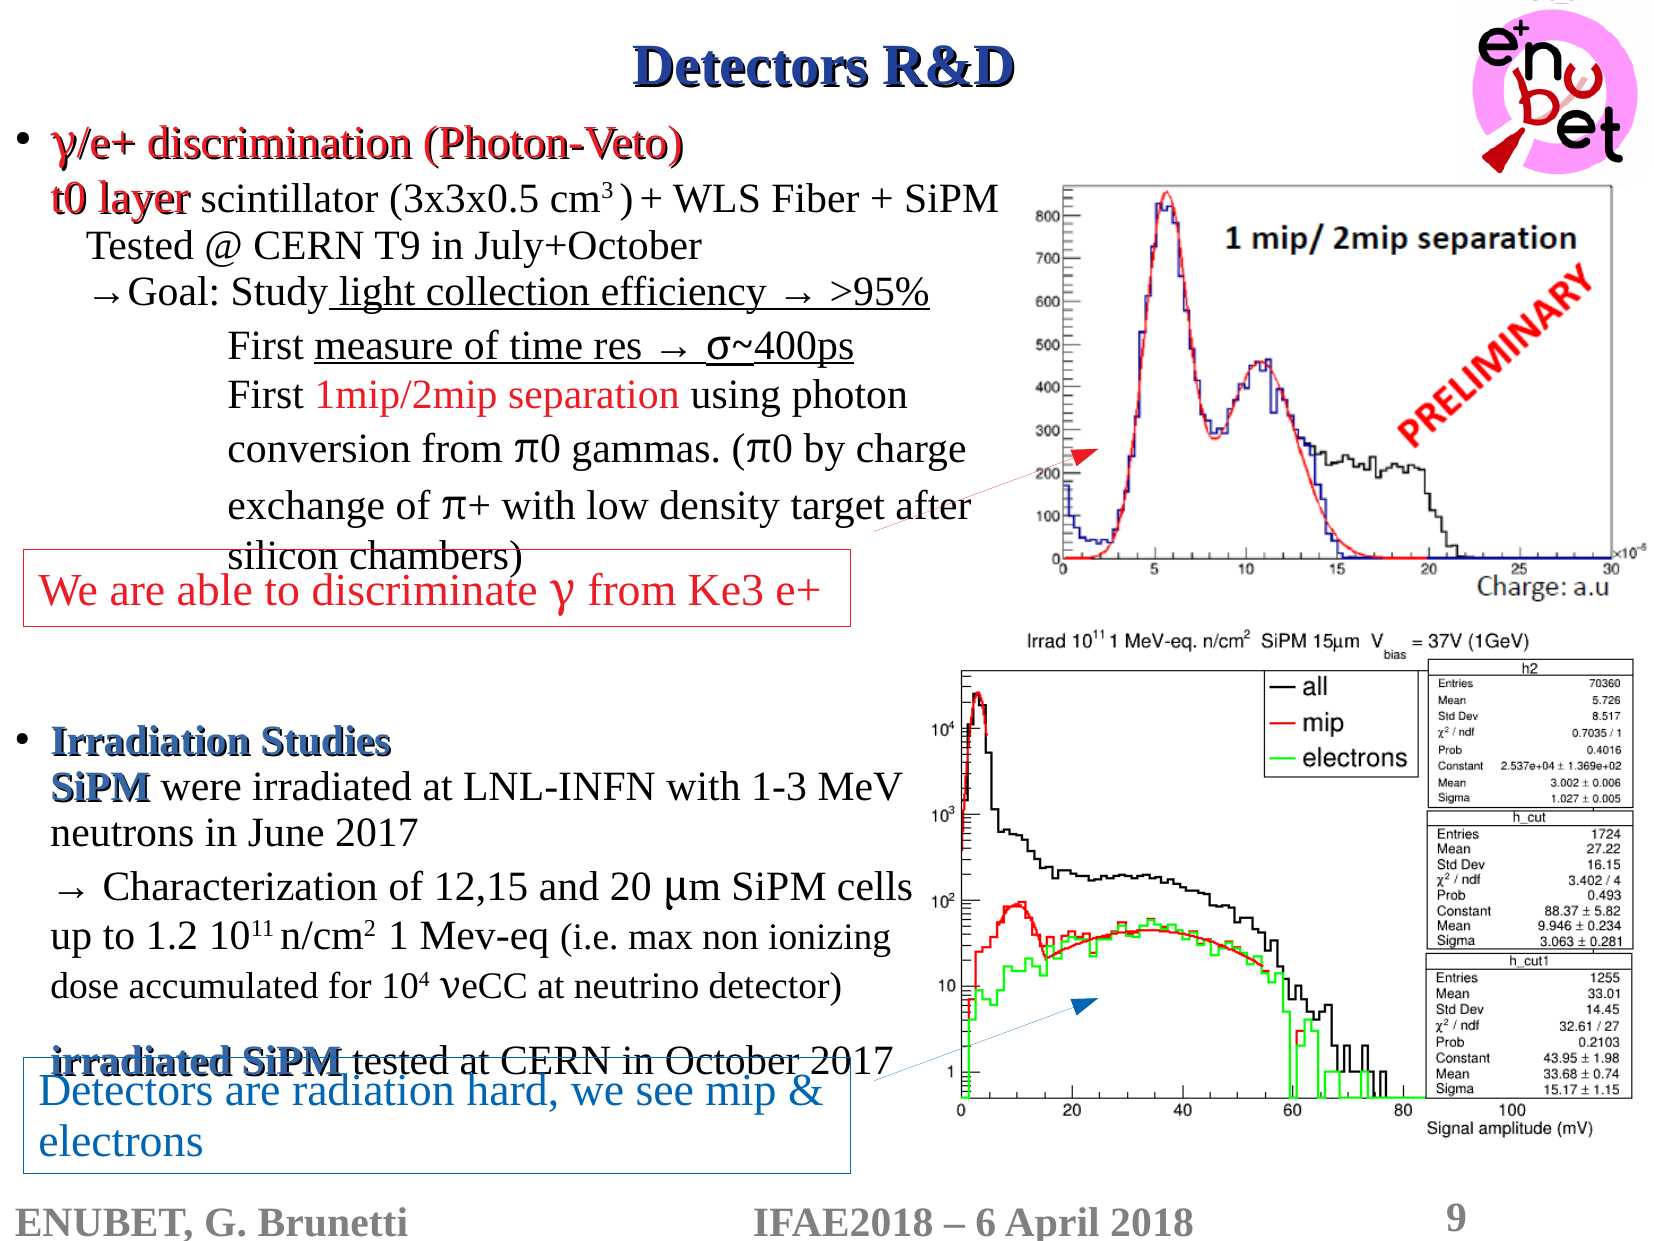

# Detectors R&D
γ/e+ discrimination (Photon-Veto)
t0 layer scintillator (3x3x0.5 cm3 ) + WLS Fiber + SiPM
Tested @ CERN T9 in July+October
→Goal: Study light collection efficiency → >95%
First measure of time res → σ~400ps
First 1mip/2mip separation using photon conversion from π0 gammas. (π0 by charge exchange of π+ with low density target after silicon chambers)
Irradiation Studies
SiPM were irradiated at LNL-INFN with 1-3 MeV neutrons in June 2017
→ Characterization of 12,15 and 20 μm SiPM cells
up to 1.2 1011 n/cm2 1 Mev-eq (i.e. max non ionizing		 dose accumulated for 104 νeCC at neutrino detector)
irradiated SiPM tested at CERN in October 2017
We are able to discriminate γ from Ke3 e+
Detectors are radiation hard, we see mip & electrons